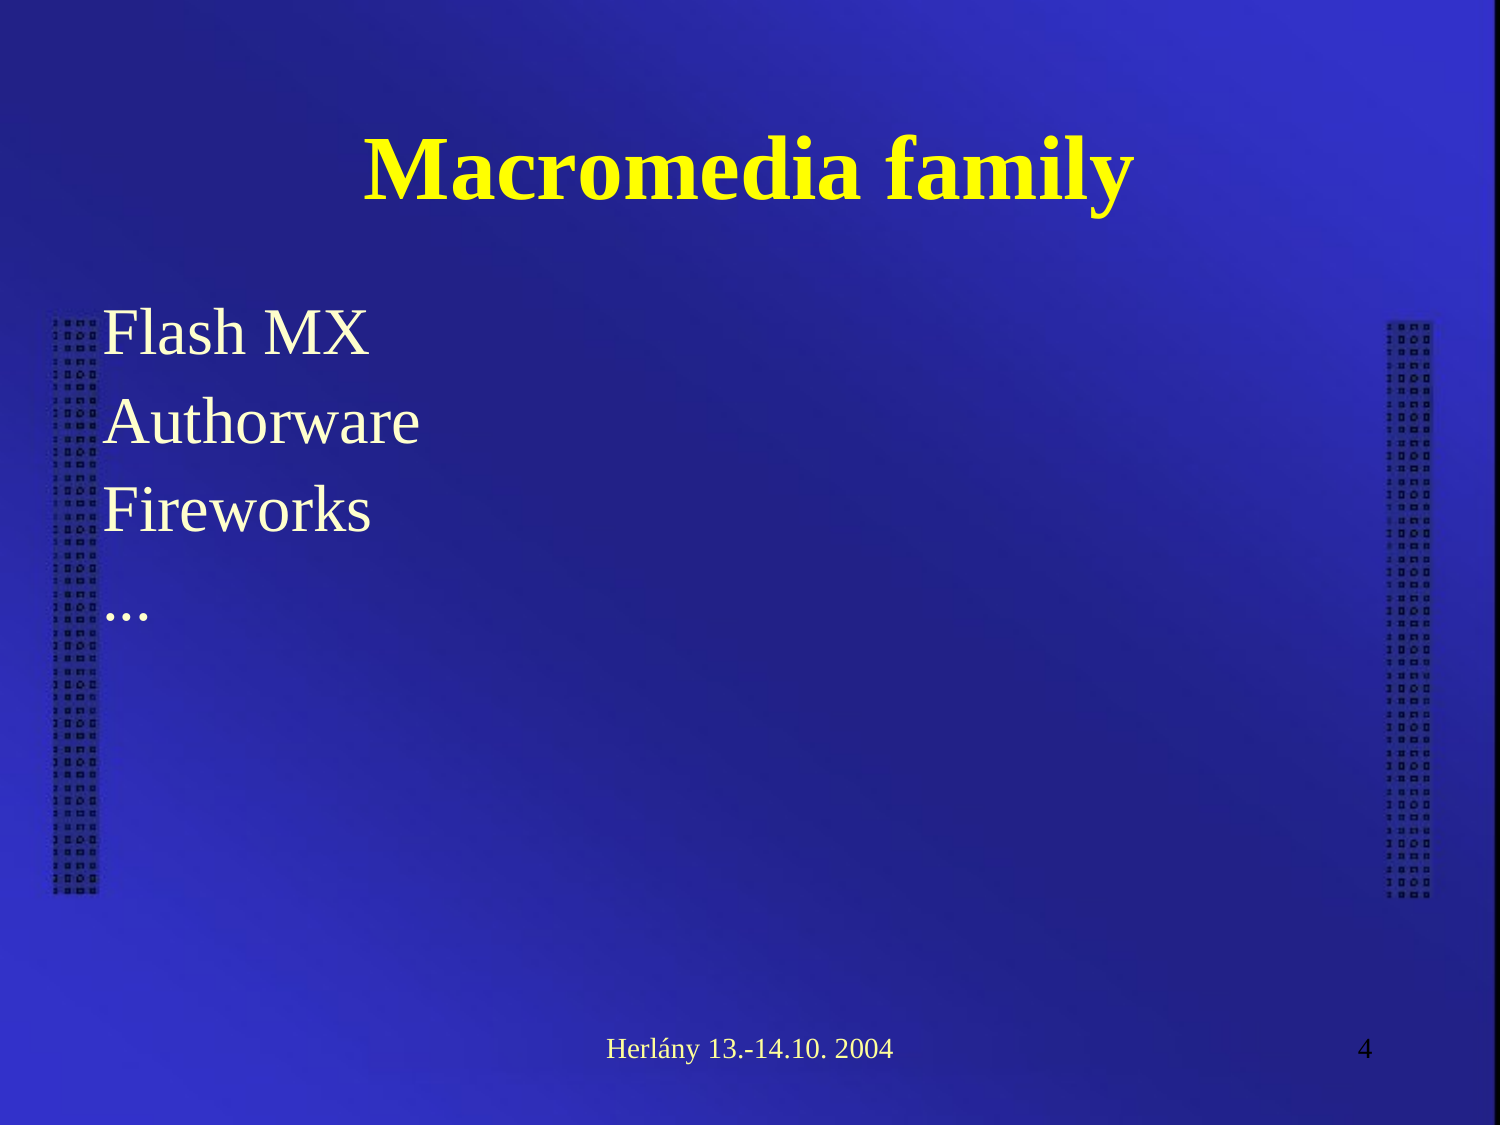

# Macromedia family
Flash MX
Authorware
Fireworks
...
Herlány 13.-14.10. 2004